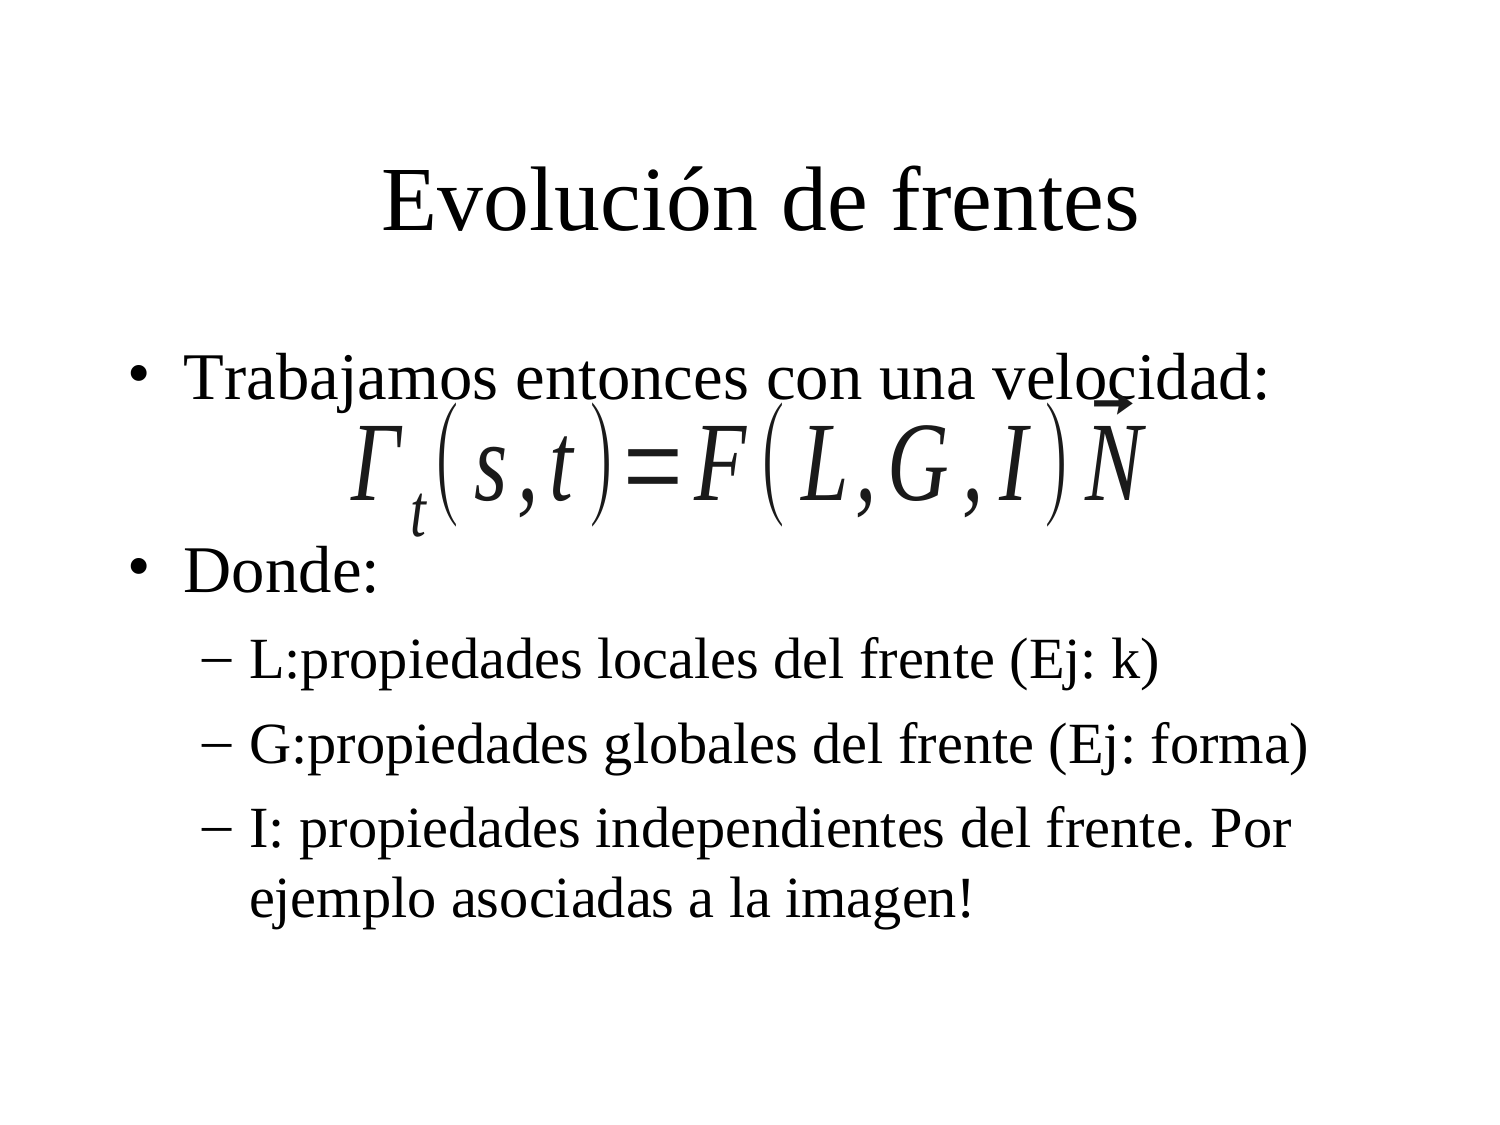

Evolución de frentes
Trabajamos entonces con una velocidad:
Donde:
L:propiedades locales del frente (Ej: k)
G:propiedades globales del frente (Ej: forma)
I: propiedades independientes del frente. Por ejemplo asociadas a la imagen!